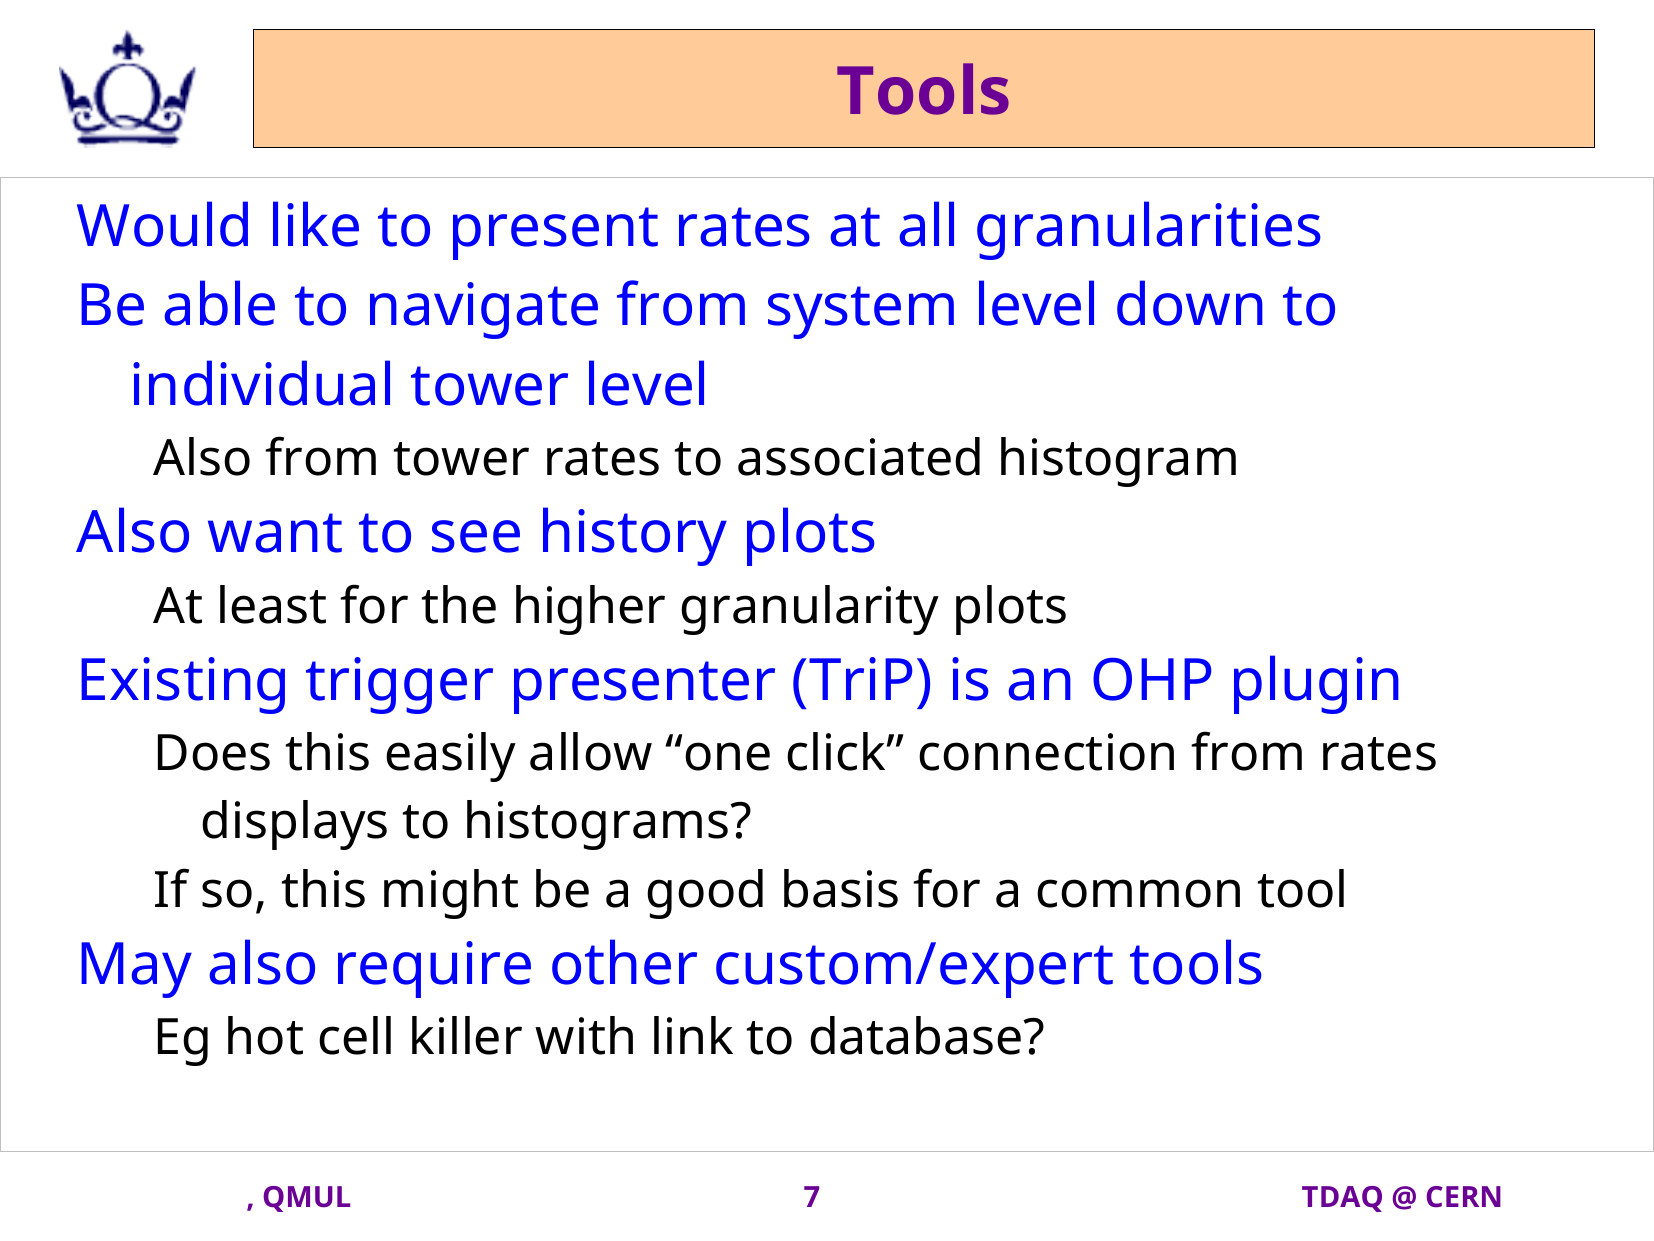

# Tools
Would like to present rates at all granularities
Be able to navigate from system level down to individual tower level
Also from tower rates to associated histogram
Also want to see history plots
At least for the higher granularity plots
Existing trigger presenter (TriP) is an OHP plugin
Does this easily allow “one click” connection from rates displays to histograms?
If so, this might be a good basis for a common tool
May also require other custom/expert tools
Eg hot cell killer with link to database?